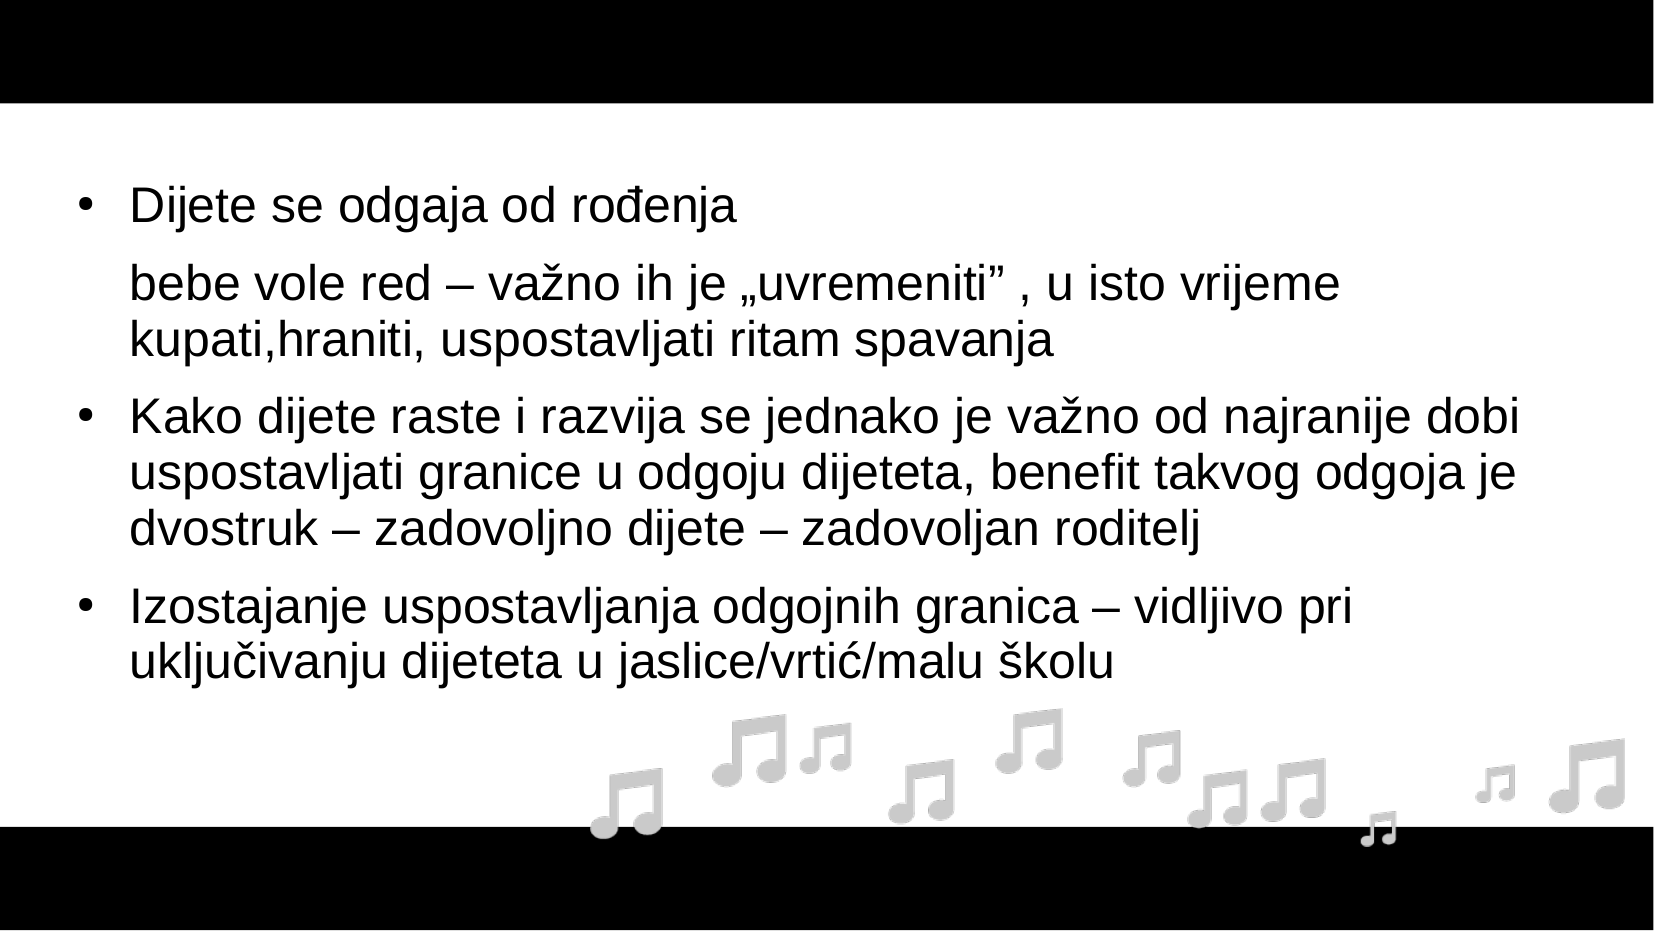

#
Dijete se odgaja od rođenja
bebe vole red – važno ih je „uvremeniti” , u isto vrijeme kupati,hraniti, uspostavljati ritam spavanja
Kako dijete raste i razvija se jednako je važno od najranije dobi uspostavljati granice u odgoju dijeteta, benefit takvog odgoja je dvostruk – zadovoljno dijete – zadovoljan roditelj
Izostajanje uspostavljanja odgojnih granica – vidljivo pri uključivanju dijeteta u jaslice/vrtić/malu školu